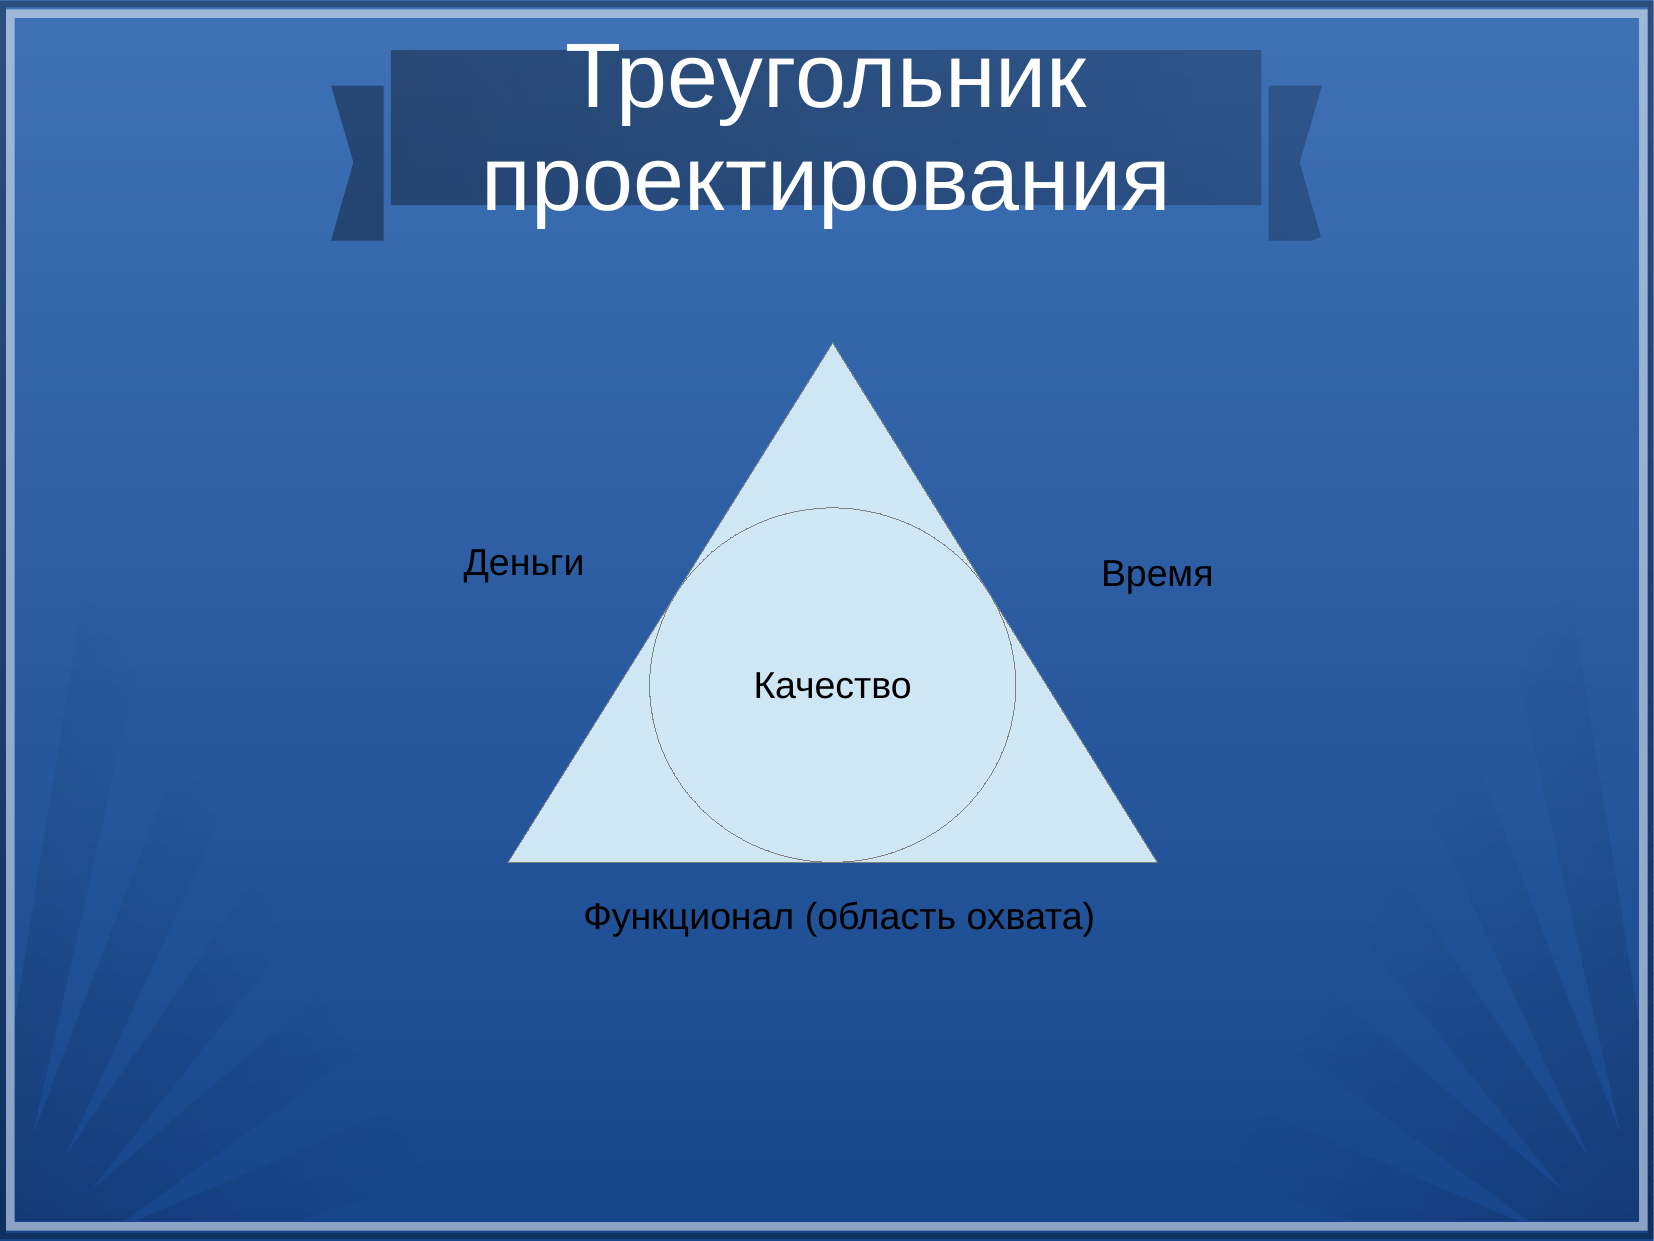

# Треугольник проектирования
Качество
Деньги
Время
Функционал (область охвата)